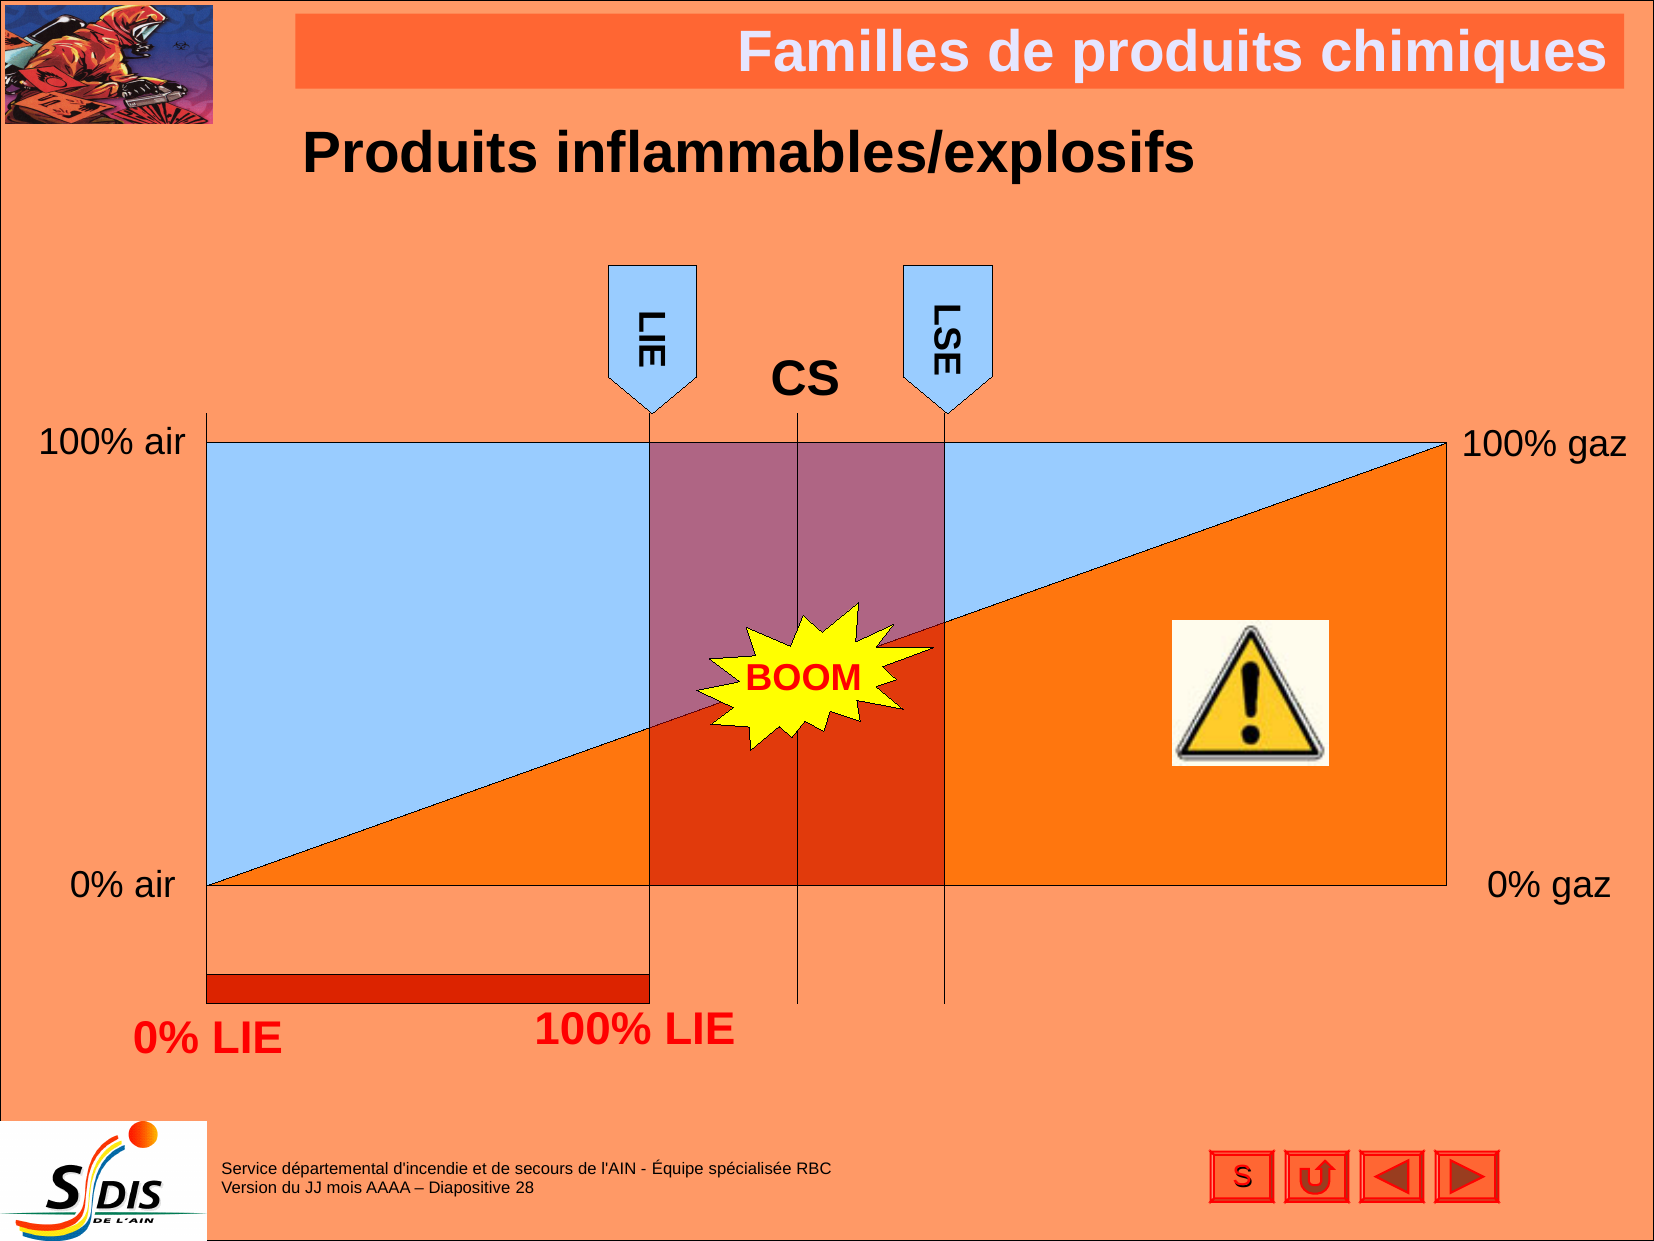

Familles de produits chimiques
Produits inflammables/explosifs
LIE
LSE
CS
100% air
100% gaz
BOOM
 0% gaz
 0% air
100% LIE
0% LIE